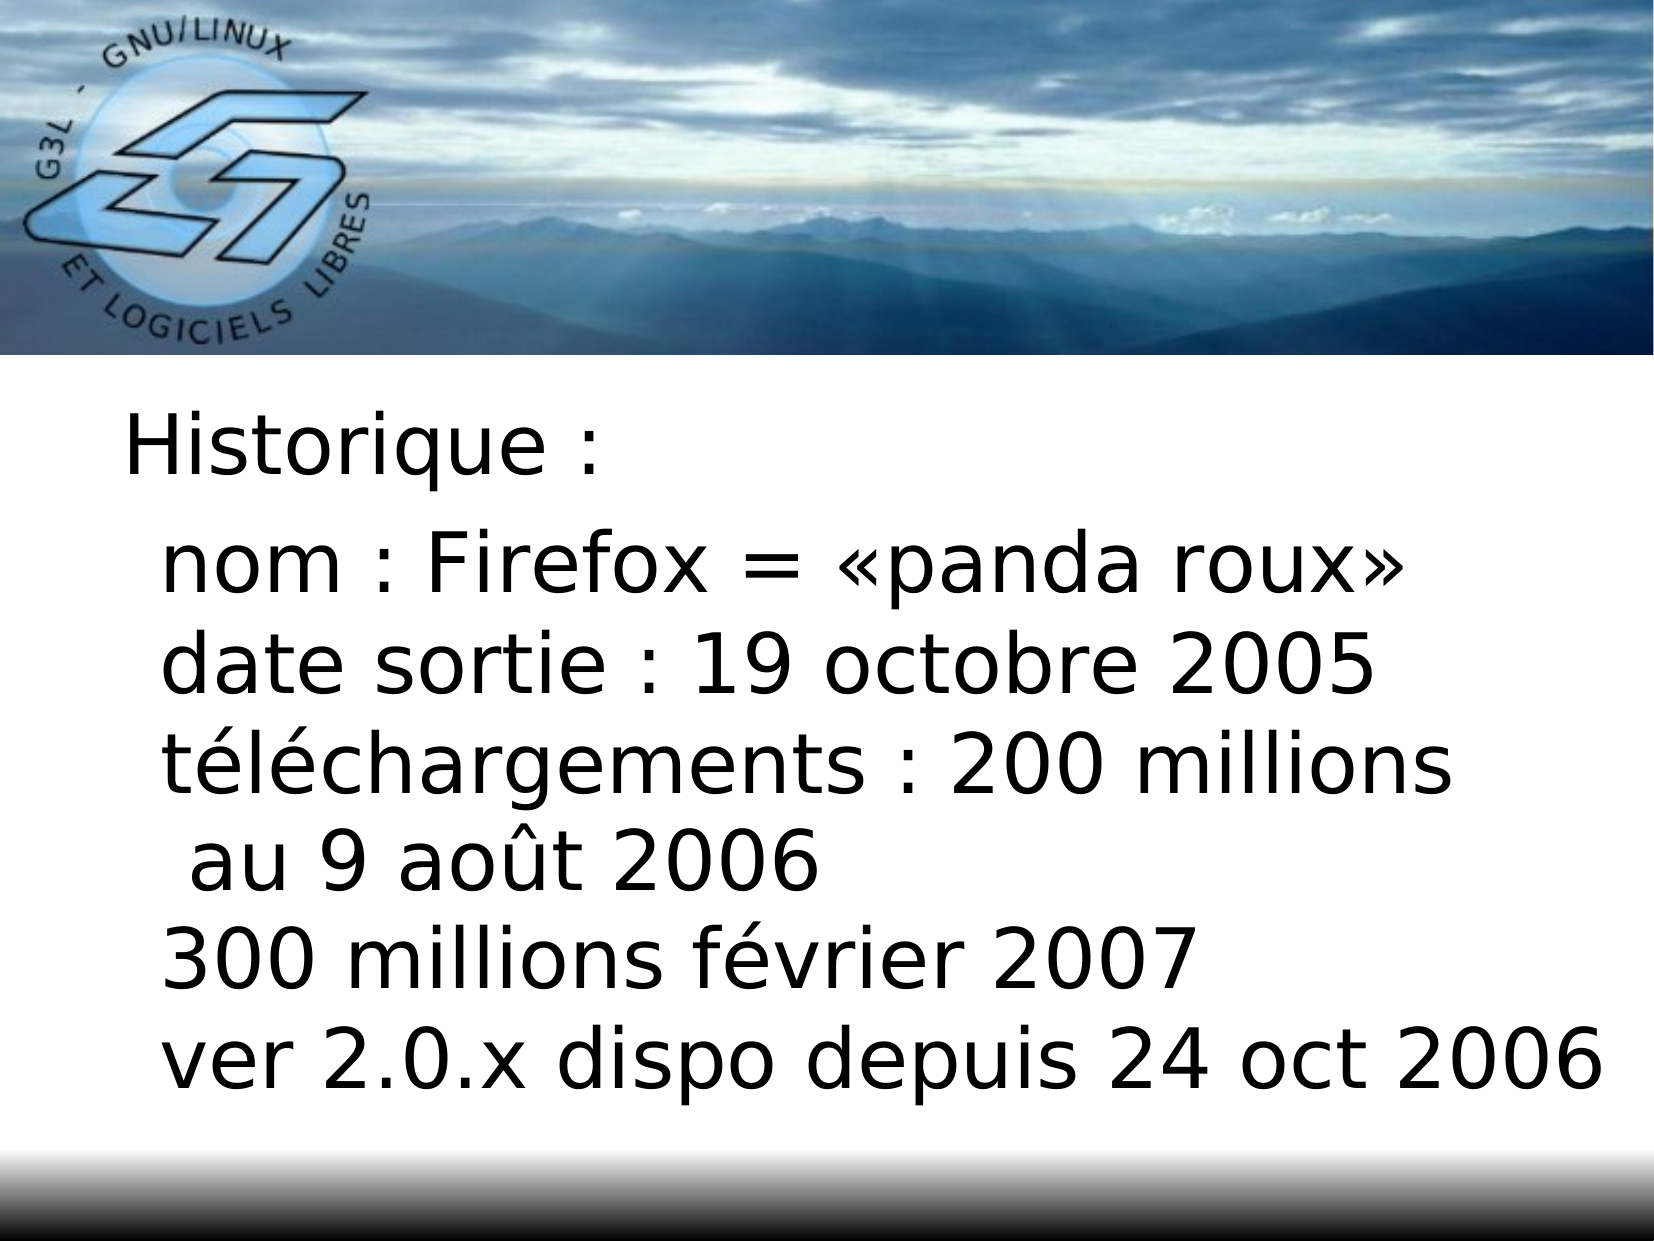

Historique :
 nom : Firefox = «panda roux»
 date sortie : 19 octobre 2005
 téléchargements : 200 millions
 au 9 août 2006
 300 millions février 2007
 ver 2.0.x dispo depuis 24 oct 2006